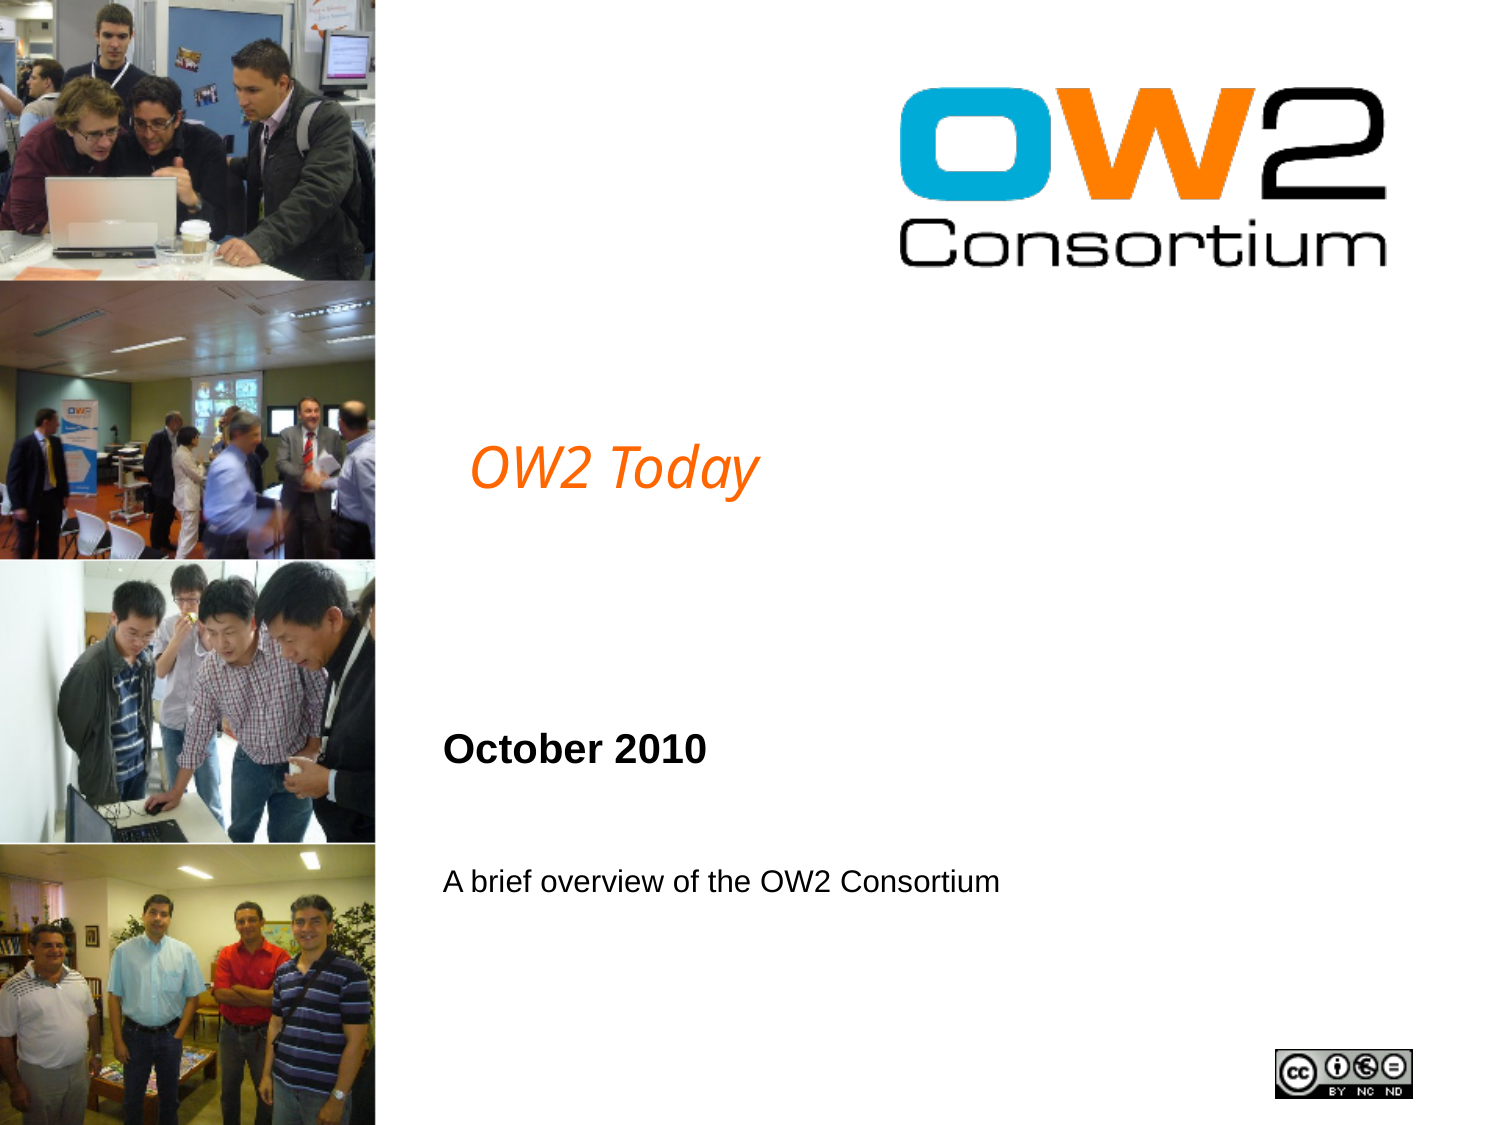

# OW2 Today
October 2010
A brief overview of the OW2 Consortium